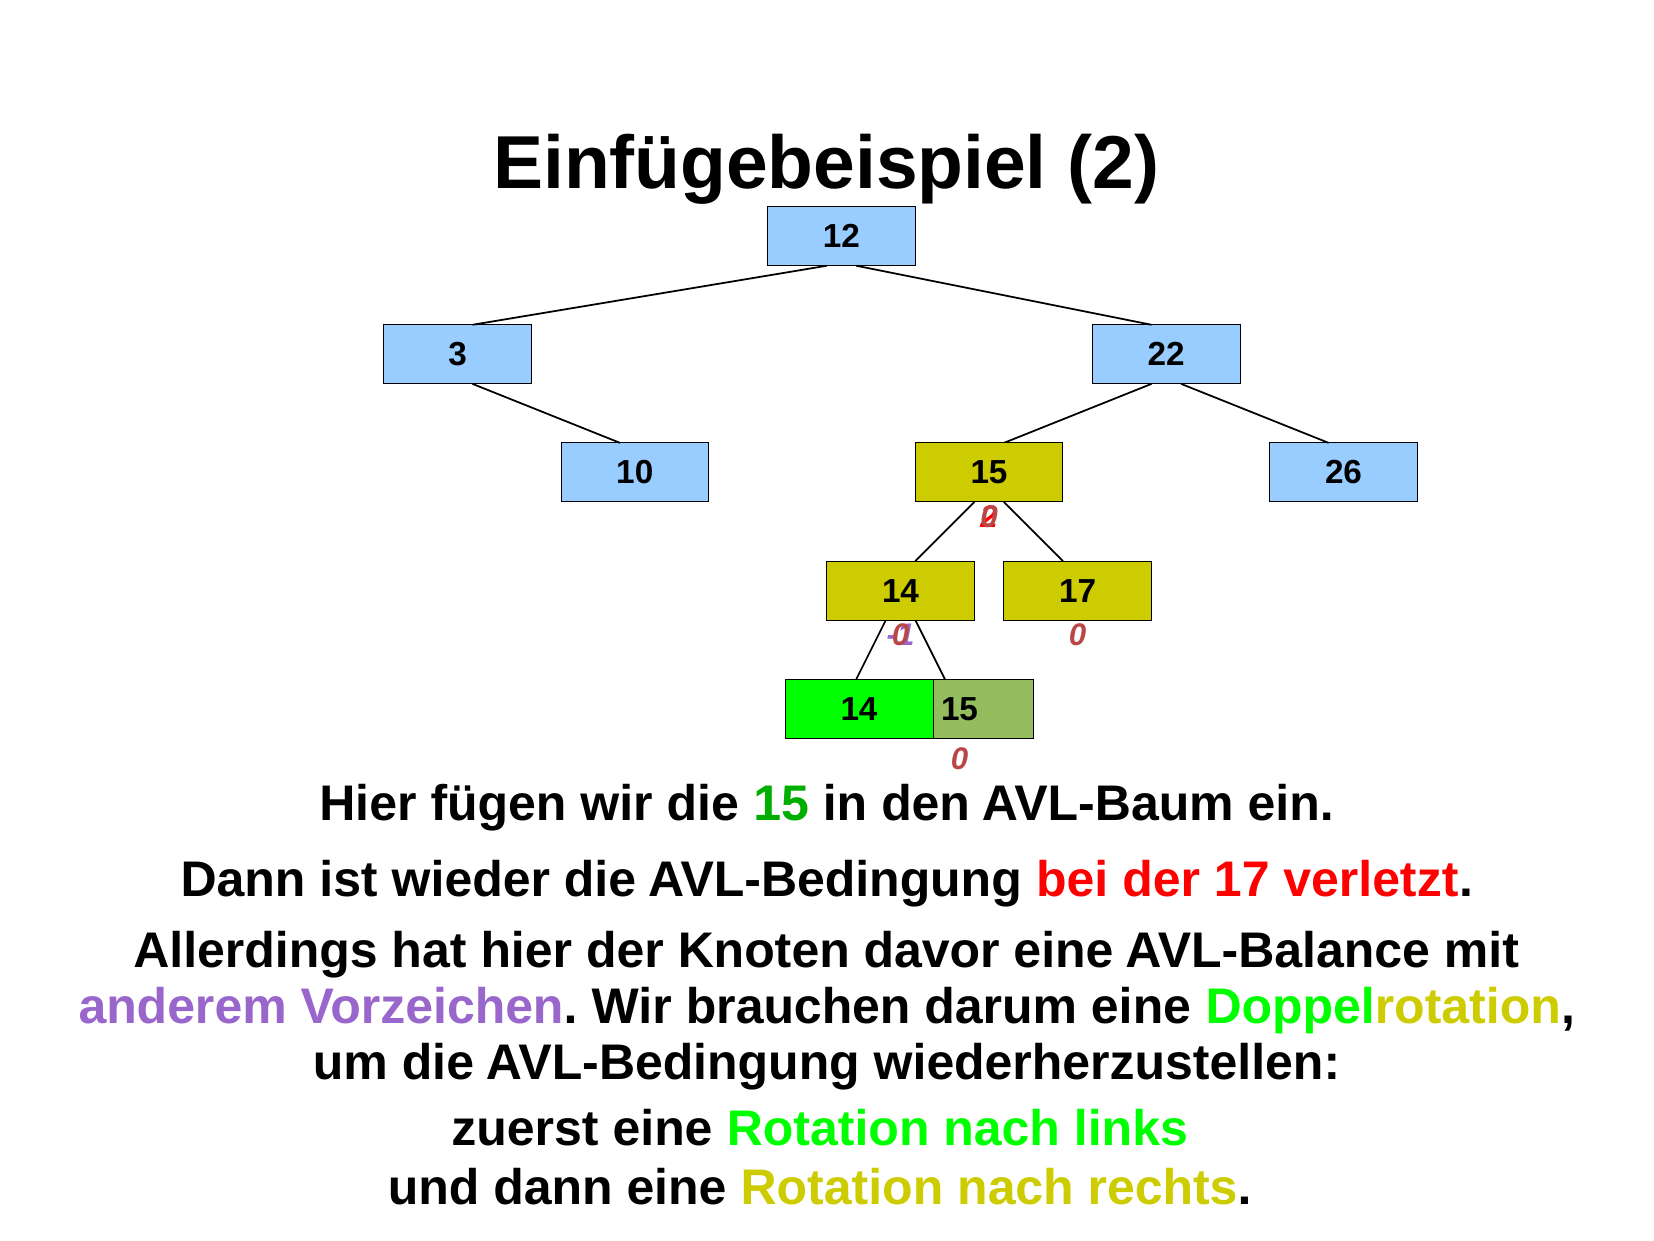

# Einfügebeispiel (2)
12
3
22
10
17
15
26
2
0
14
15
14
17
-1
0
0
14
15
0
Hier fügen wir die 15 in den AVL-Baum ein.
Dann ist wieder die AVL-Bedingung bei der 17 verletzt.
Allerdings hat hier der Knoten davor eine AVL-Balance mit anderem Vorzeichen. Wir brauchen darum eine Doppelrotation, um die AVL-Bedingung wiederherzustellen:
zuerst eine Rotation nach links
und dann eine Rotation nach rechts.